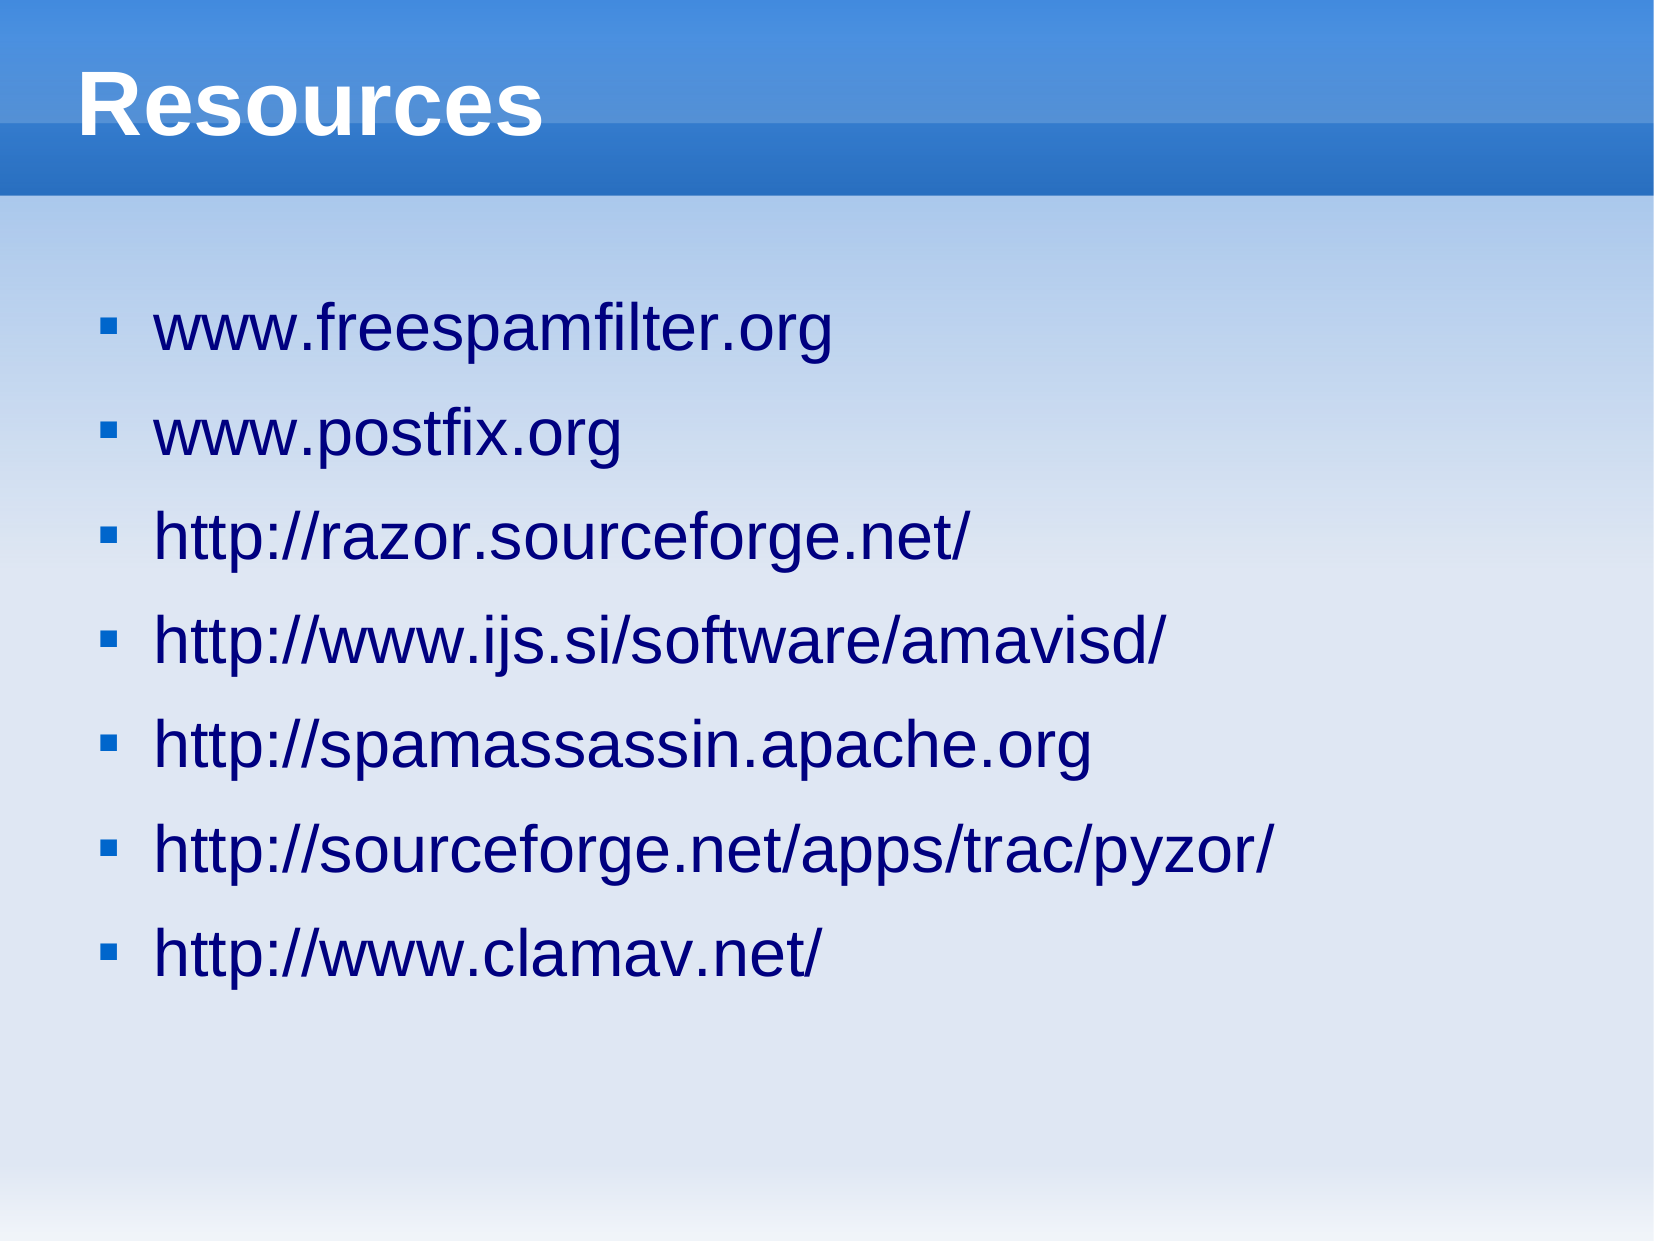

# Resources
www.freespamfilter.org
www.postfix.org
http://razor.sourceforge.net/
http://www.ijs.si/software/amavisd/
http://spamassassin.apache.org
http://sourceforge.net/apps/trac/pyzor/
http://www.clamav.net/